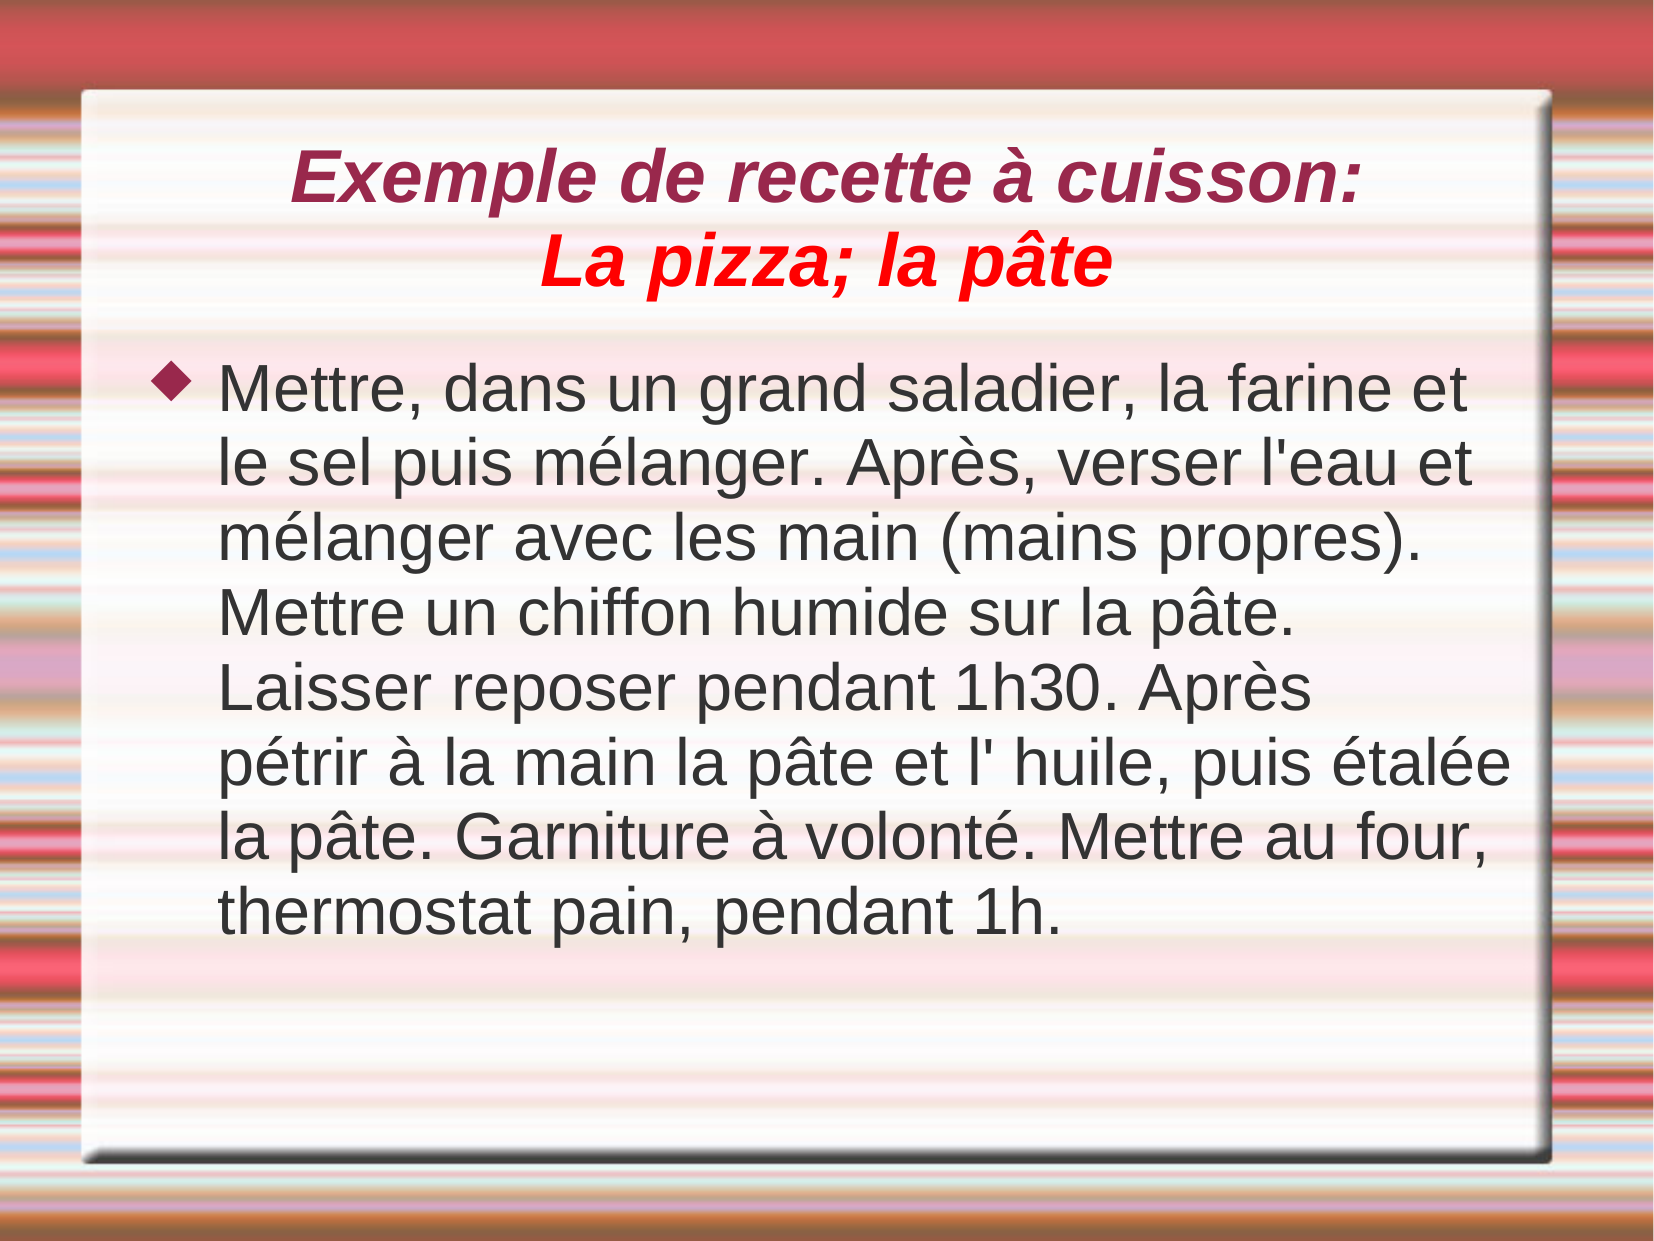

# Exemple de recette à cuisson: La pizza; la pâte
Mettre, dans un grand saladier, la farine et le sel puis mélanger. Après, verser l'eau et mélanger avec les main (mains propres). Mettre un chiffon humide sur la pâte.
Laisser reposer pendant 1h30. Après
pétrir à la main la pâte et l' huile, puis étalée la pâte. Garniture à volonté. Mettre au four, thermostat pain, pendant 1h.